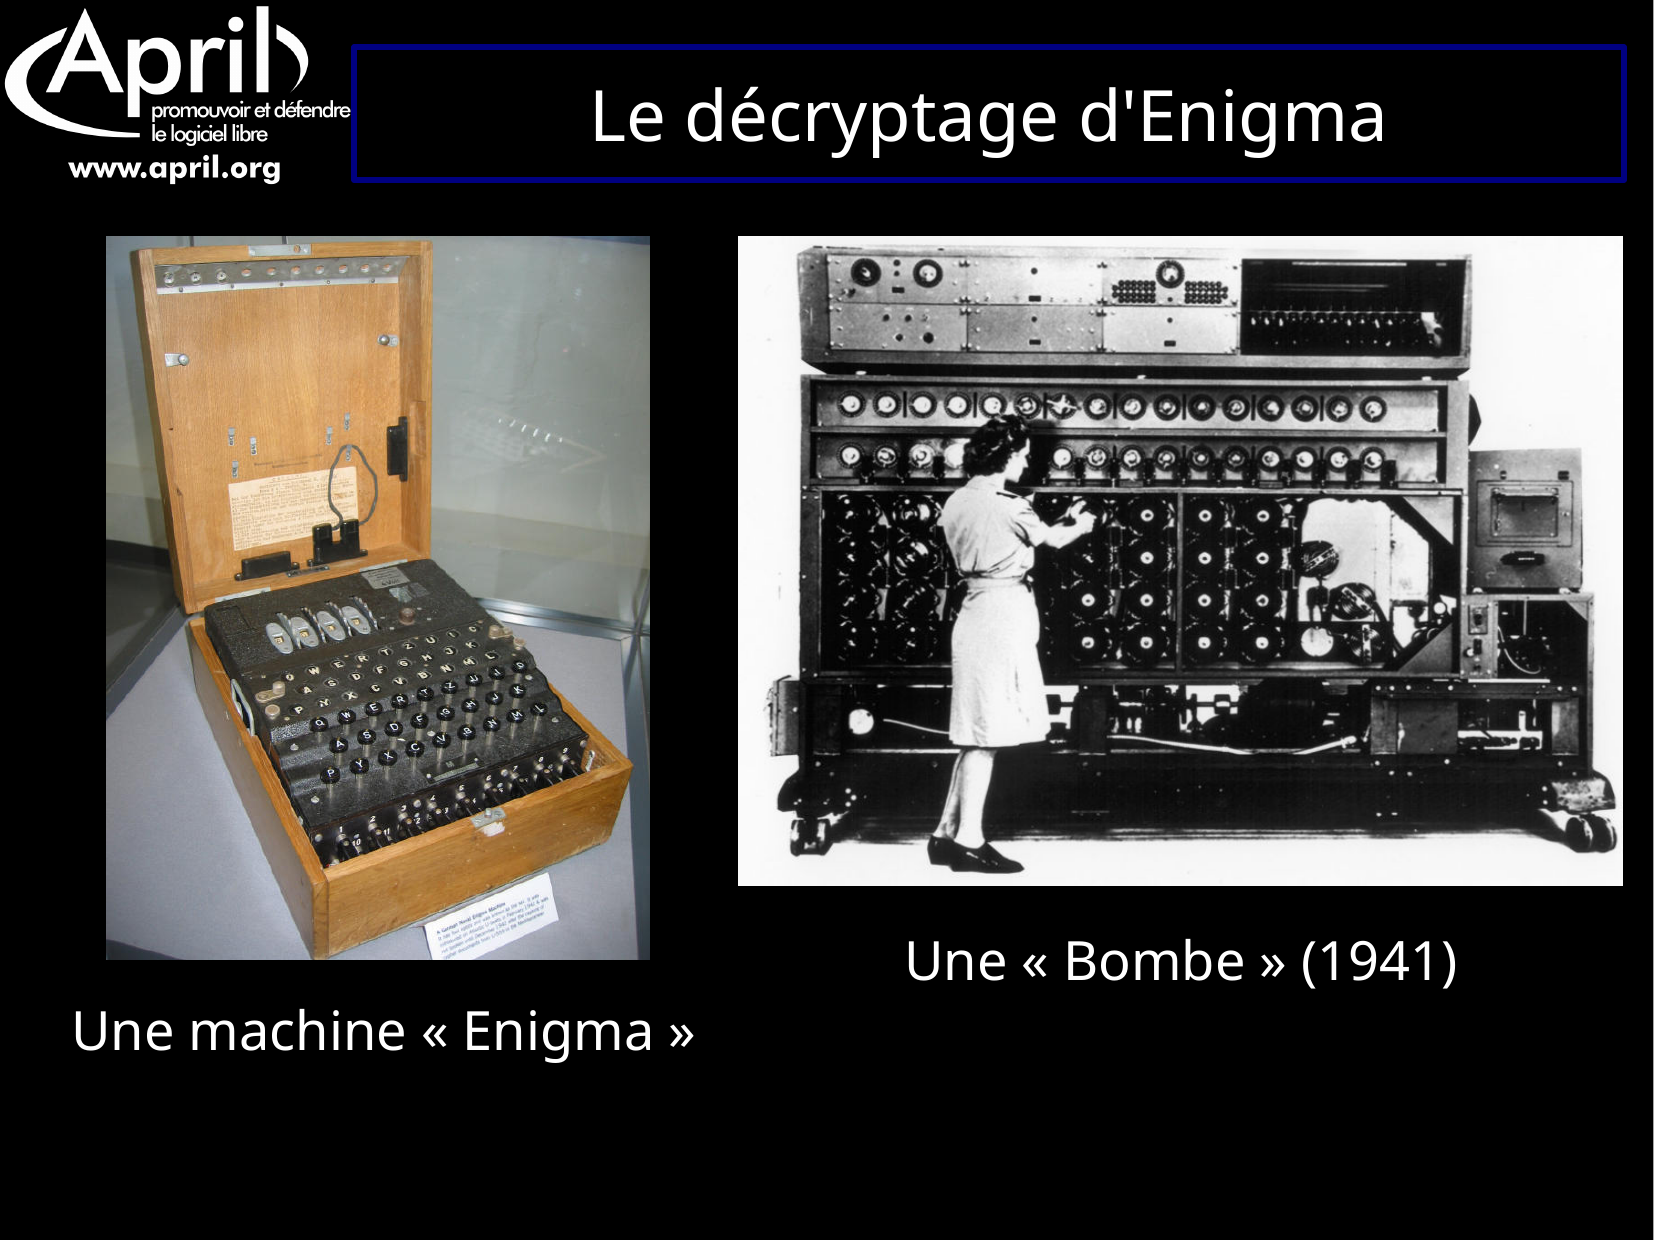

# Le décryptage d'Enigma
Une « Bombe » (1941)
Une machine « Enigma »